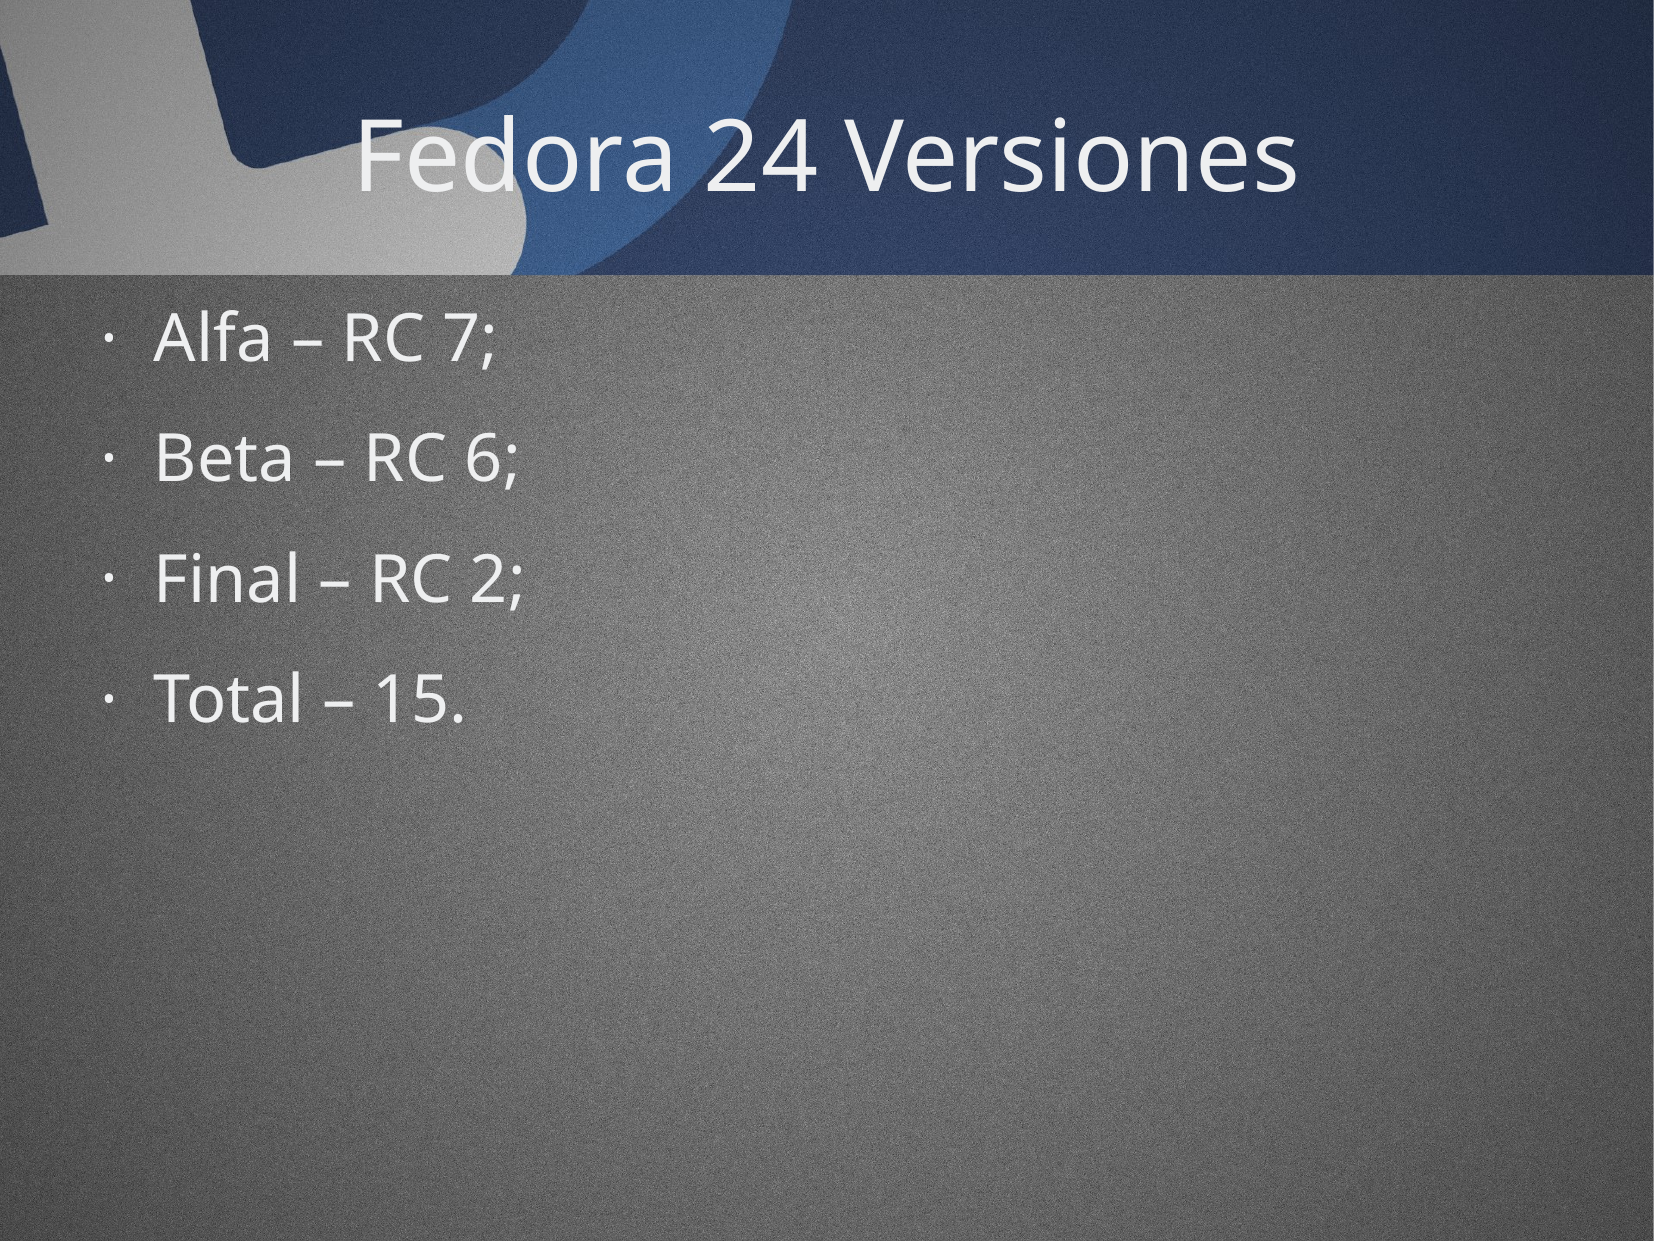

# Fedora 24 Versiones
Alfa – RC 7;
Beta – RC 6;
Final – RC 2;
Total – 15.